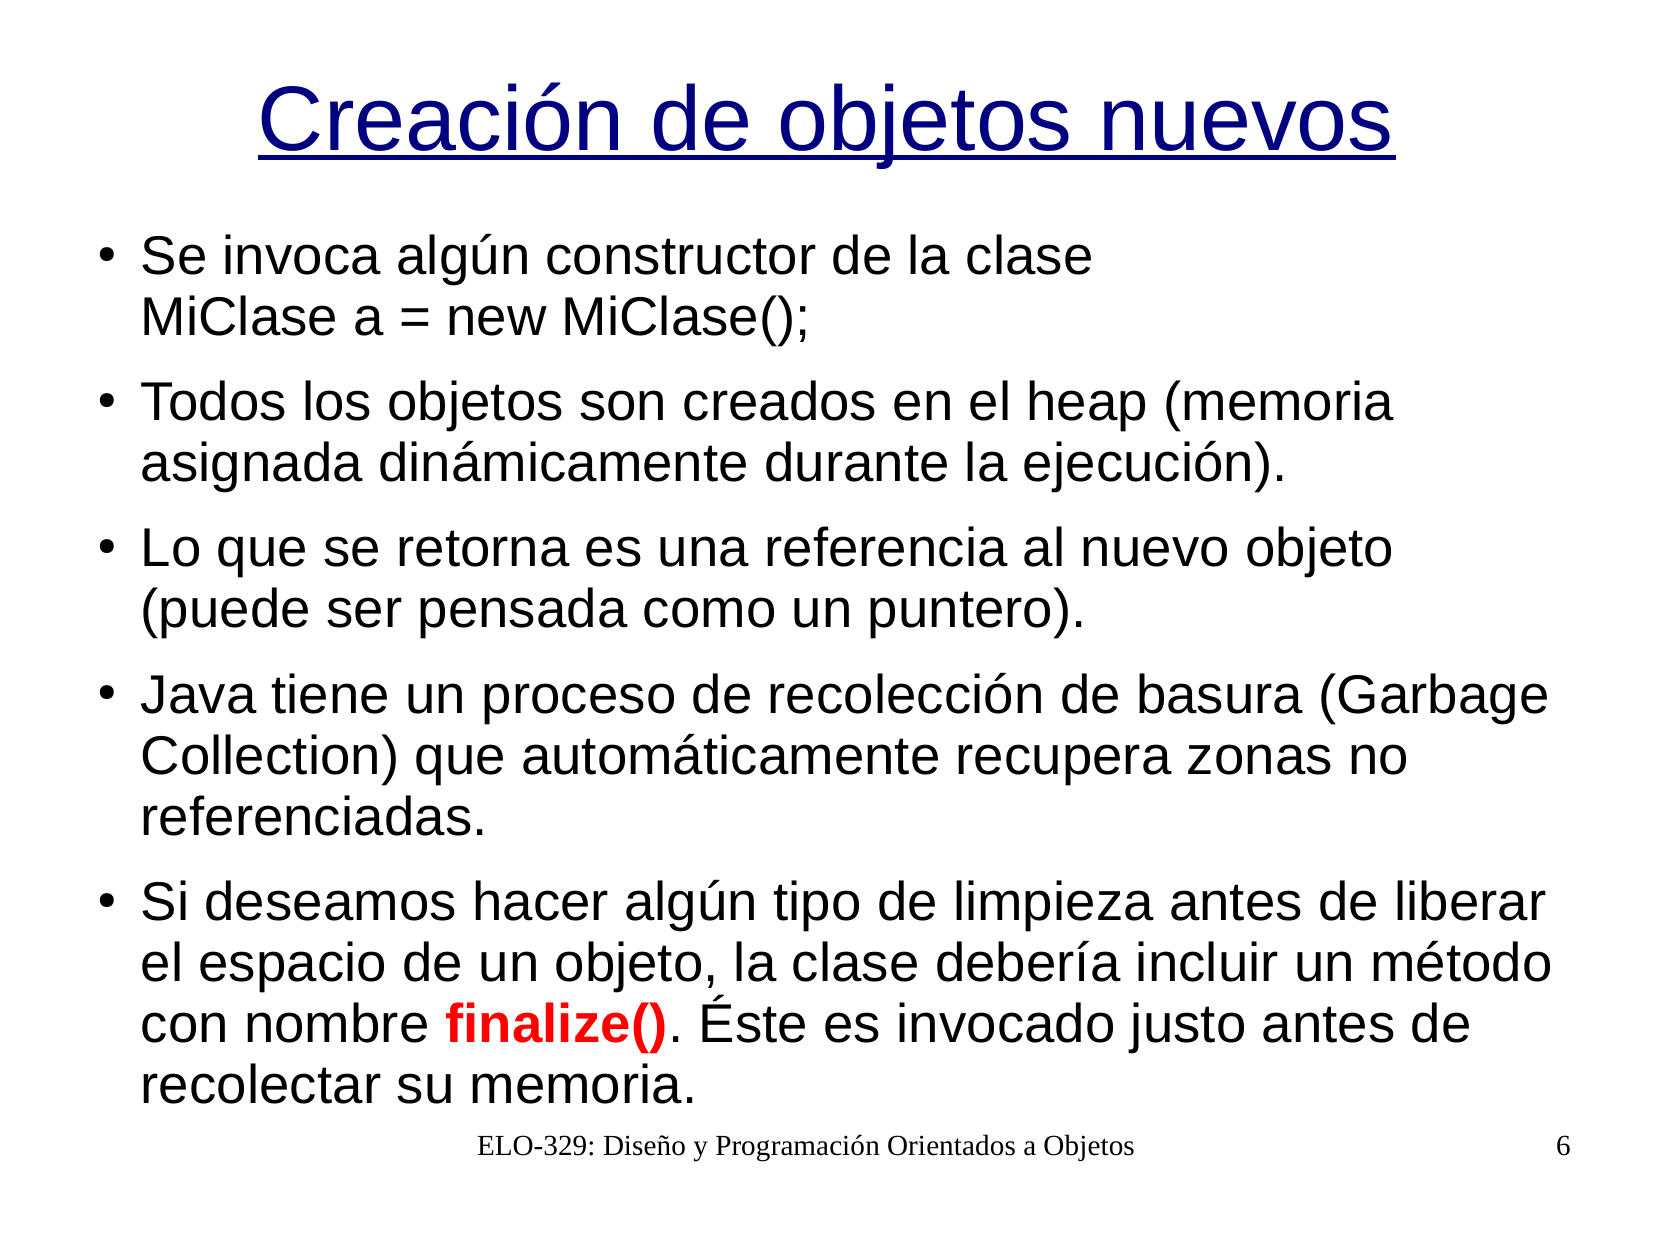

# Creación de objetos nuevos
Se invoca algún constructor de la clase
MiClase a = new MiClase();
Todos los objetos son creados en el heap (memoria asignada dinámicamente durante la ejecución).
Lo que se retorna es una referencia al nuevo objeto (puede ser pensada como un puntero).
Java tiene un proceso de recolección de basura (Garbage Collection) que automáticamente recupera zonas no referenciadas.
Si deseamos hacer algún tipo de limpieza antes de liberar el espacio de un objeto, la clase debería incluir un método con nombre finalize(). Éste es invocado justo antes de recolectar su memoria.
6